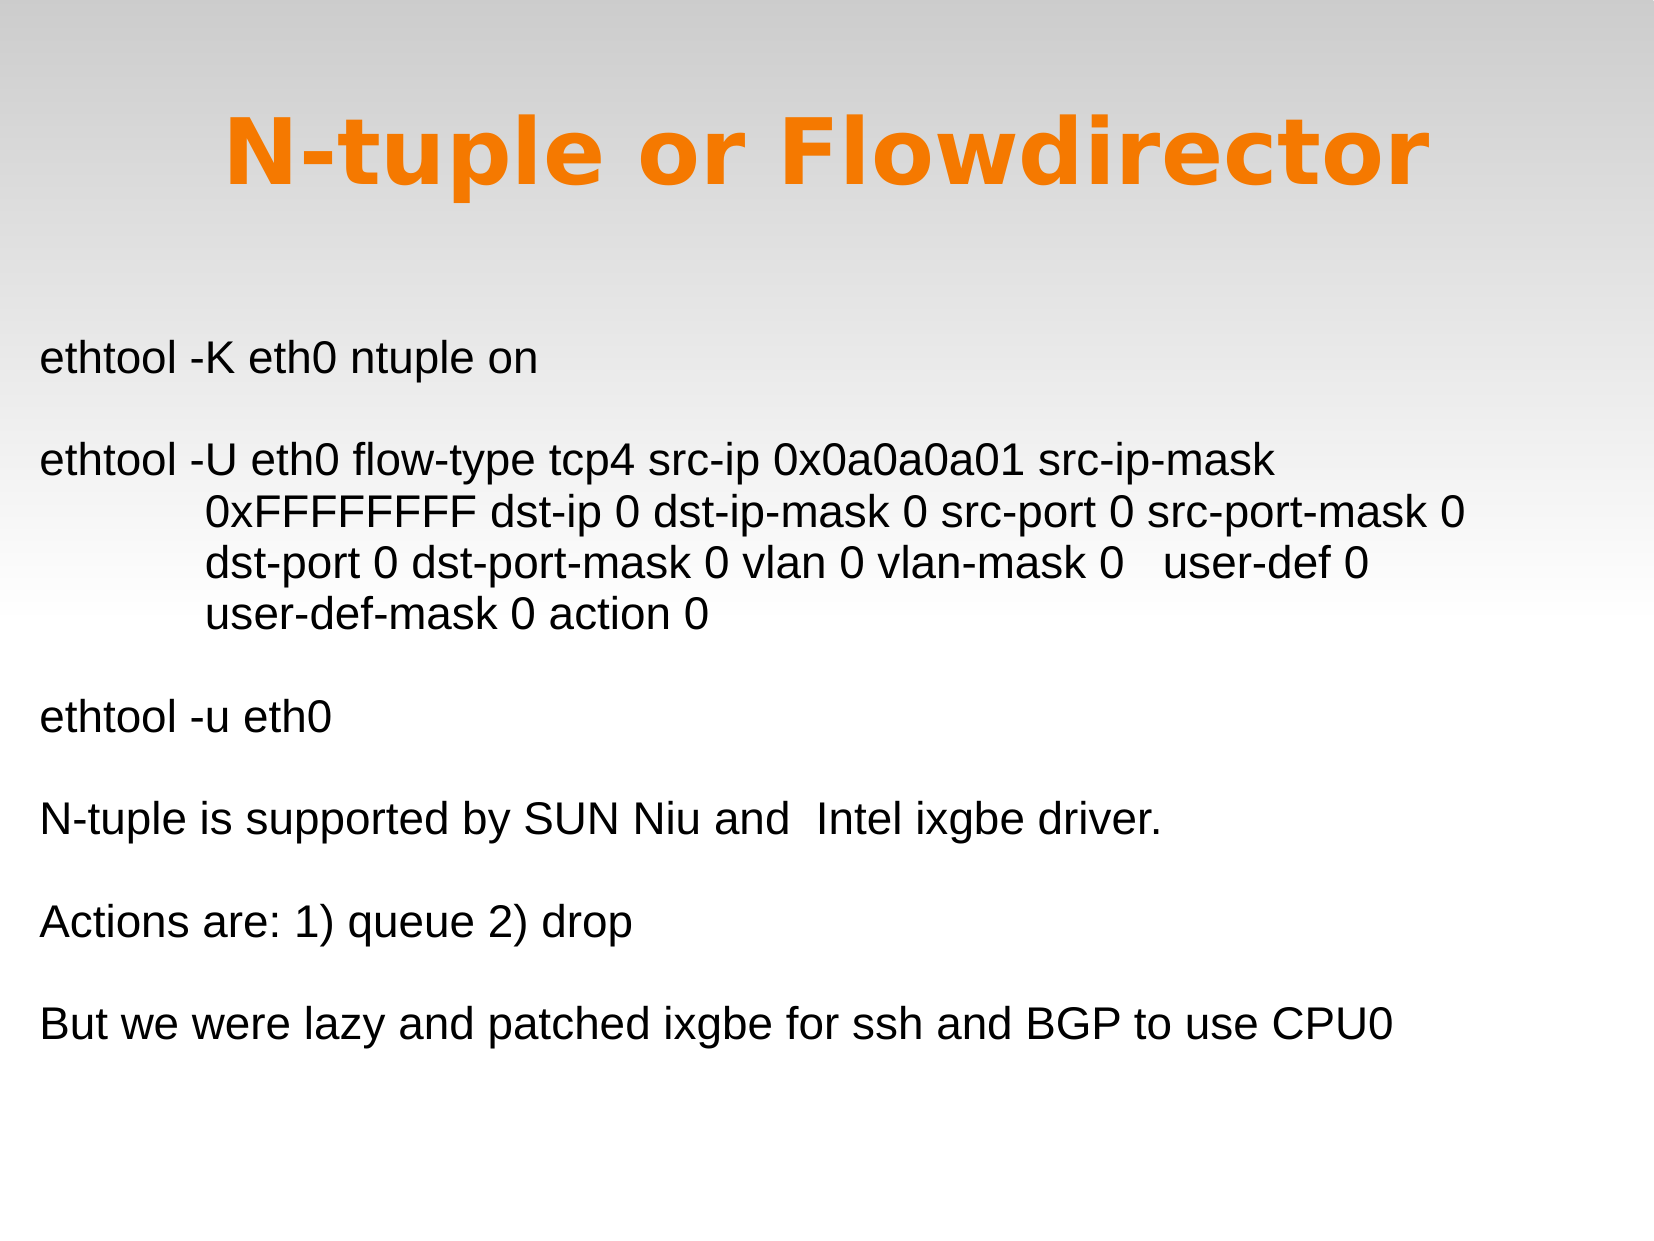

# N-tuple or Flowdirector
ethtool -K eth0 ntuple on
ethtool -U eth0 flow-type tcp4 src-ip 0x0a0a0a01 src-ip-mask
 0xFFFFFFFF dst-ip 0 dst-ip-mask 0 src-port 0 src-port-mask 0
 dst-port 0 dst-port-mask 0 vlan 0 vlan-mask 0 user-def 0
 user-def-mask 0 action 0
ethtool -u eth0
N-tuple is supported by SUN Niu and Intel ixgbe driver.
Actions are: 1) queue 2) drop
But we were lazy and patched ixgbe for ssh and BGP to use CPU0